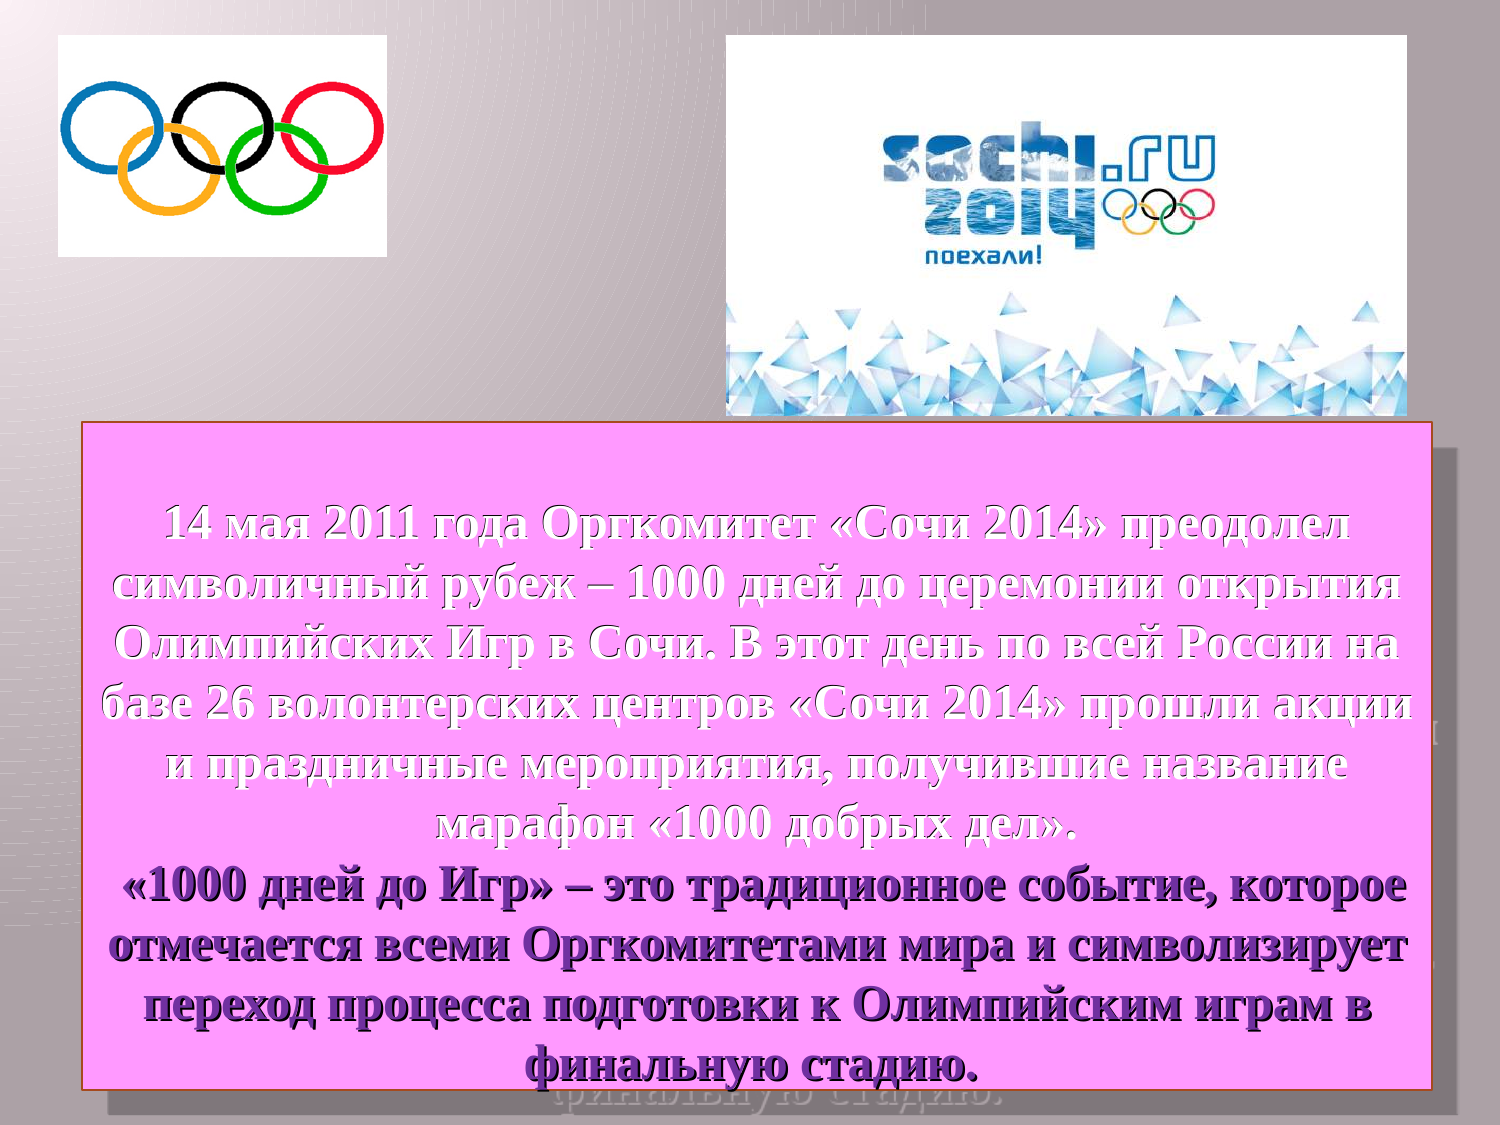

# 14 мая 2011 года Оргкомитет «Сочи 2014» преодолел символичный рубеж – 1000 дней до церемонии открытия Олимпийских Игр в Сочи. В этот день по всей России на базе 26 волонтерских центров «Сочи 2014» прошли акции и праздничные мероприятия, получившие название марафон «1000 добрых дел». «1000 дней до Игр» – это традиционное событие, которое отмечается всеми Оргкомитетами мира и символизирует переход процесса подготовки к Олимпийским играм в финальную стадию.